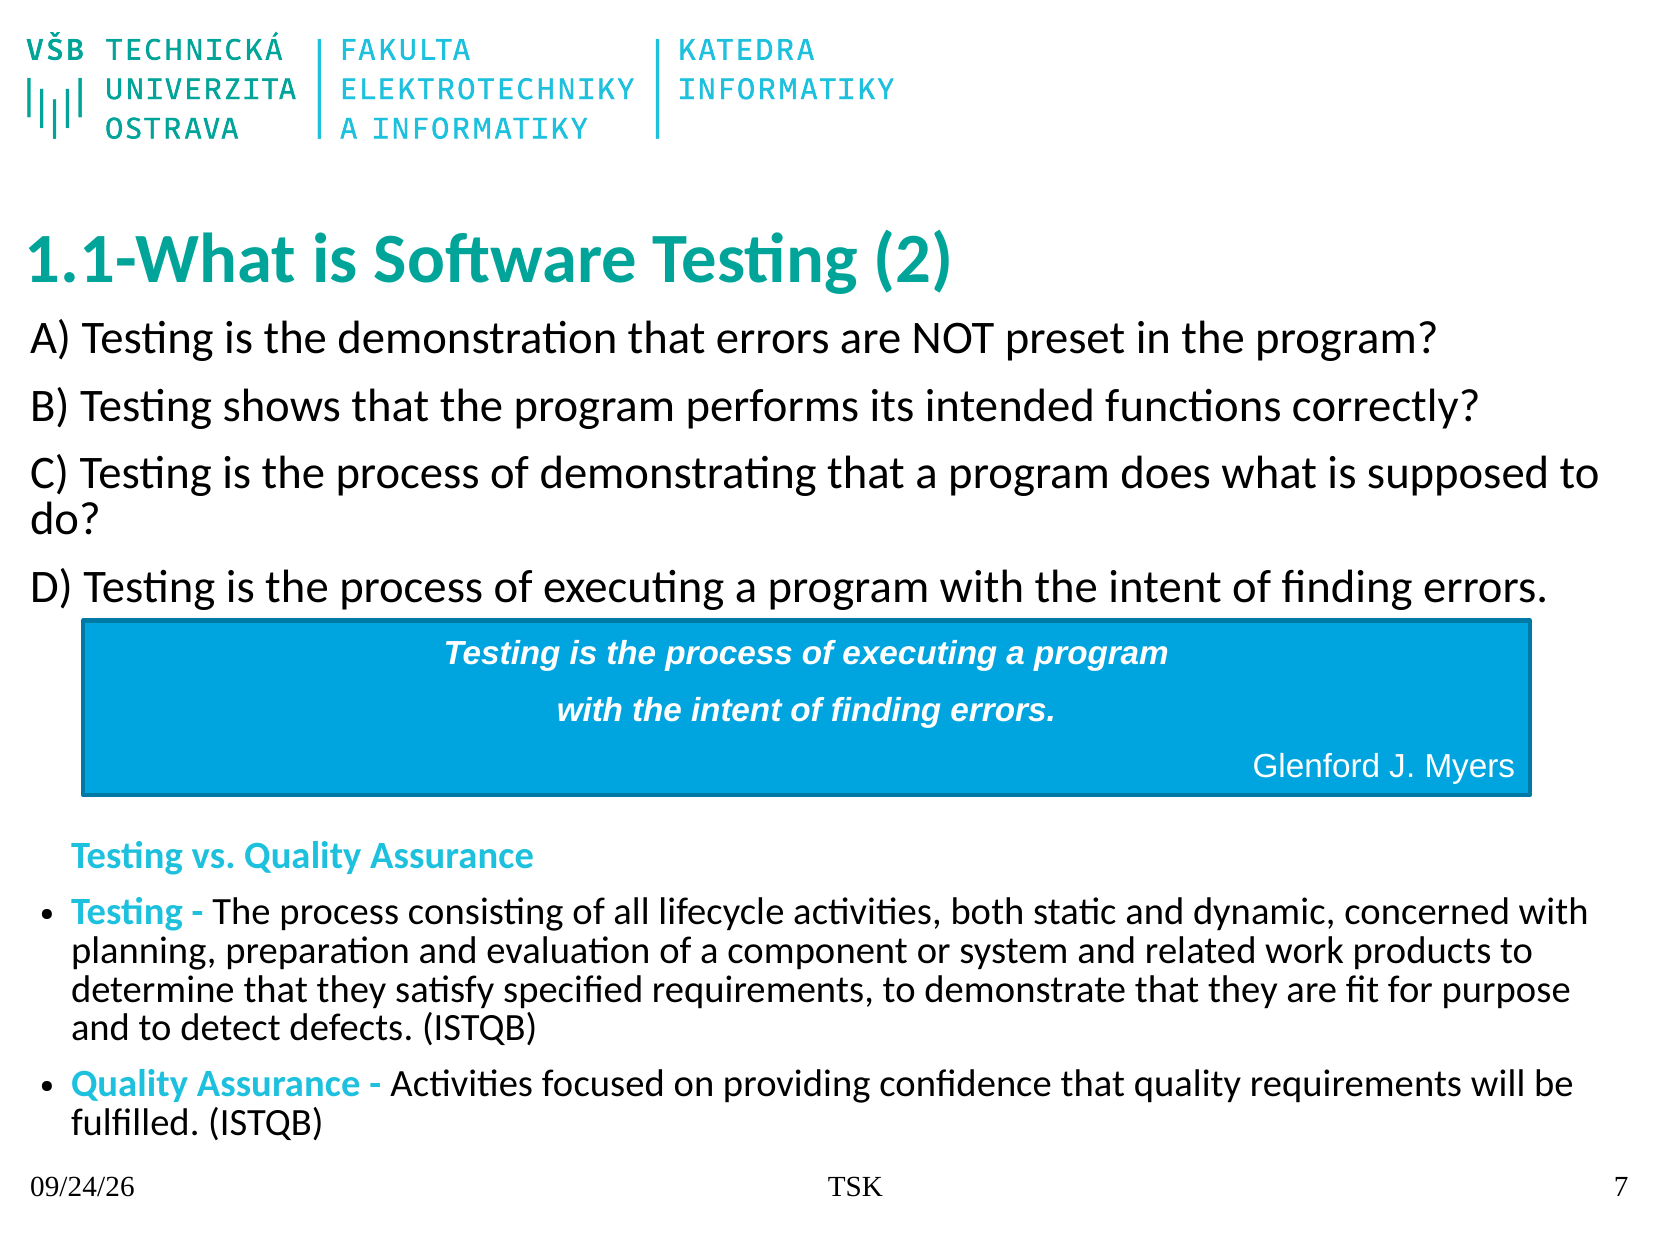

# 1.1-What is Software Testing (2)
A) Testing is the demonstration that errors are NOT preset in the program?
B) Testing shows that the program performs its intended functions correctly?
C) Testing is the process of demonstrating that a program does what is supposed to do?
D) Testing is the process of executing a program with the intent of finding errors.
Testing is the process of executing a program
with the intent of finding errors.
Glenford J. Myers
Testing vs. Quality Assurance
Testing - The process consisting of all lifecycle activities, both static and dynamic, concerned with planning, preparation and evaluation of a component or system and related work products to determine that they satisfy specified requirements, to demonstrate that they are fit for purpose and to detect defects. (ISTQB)
Quality Assurance - Activities focused on providing confidence that quality requirements will be fulfilled. (ISTQB)
TSK
7